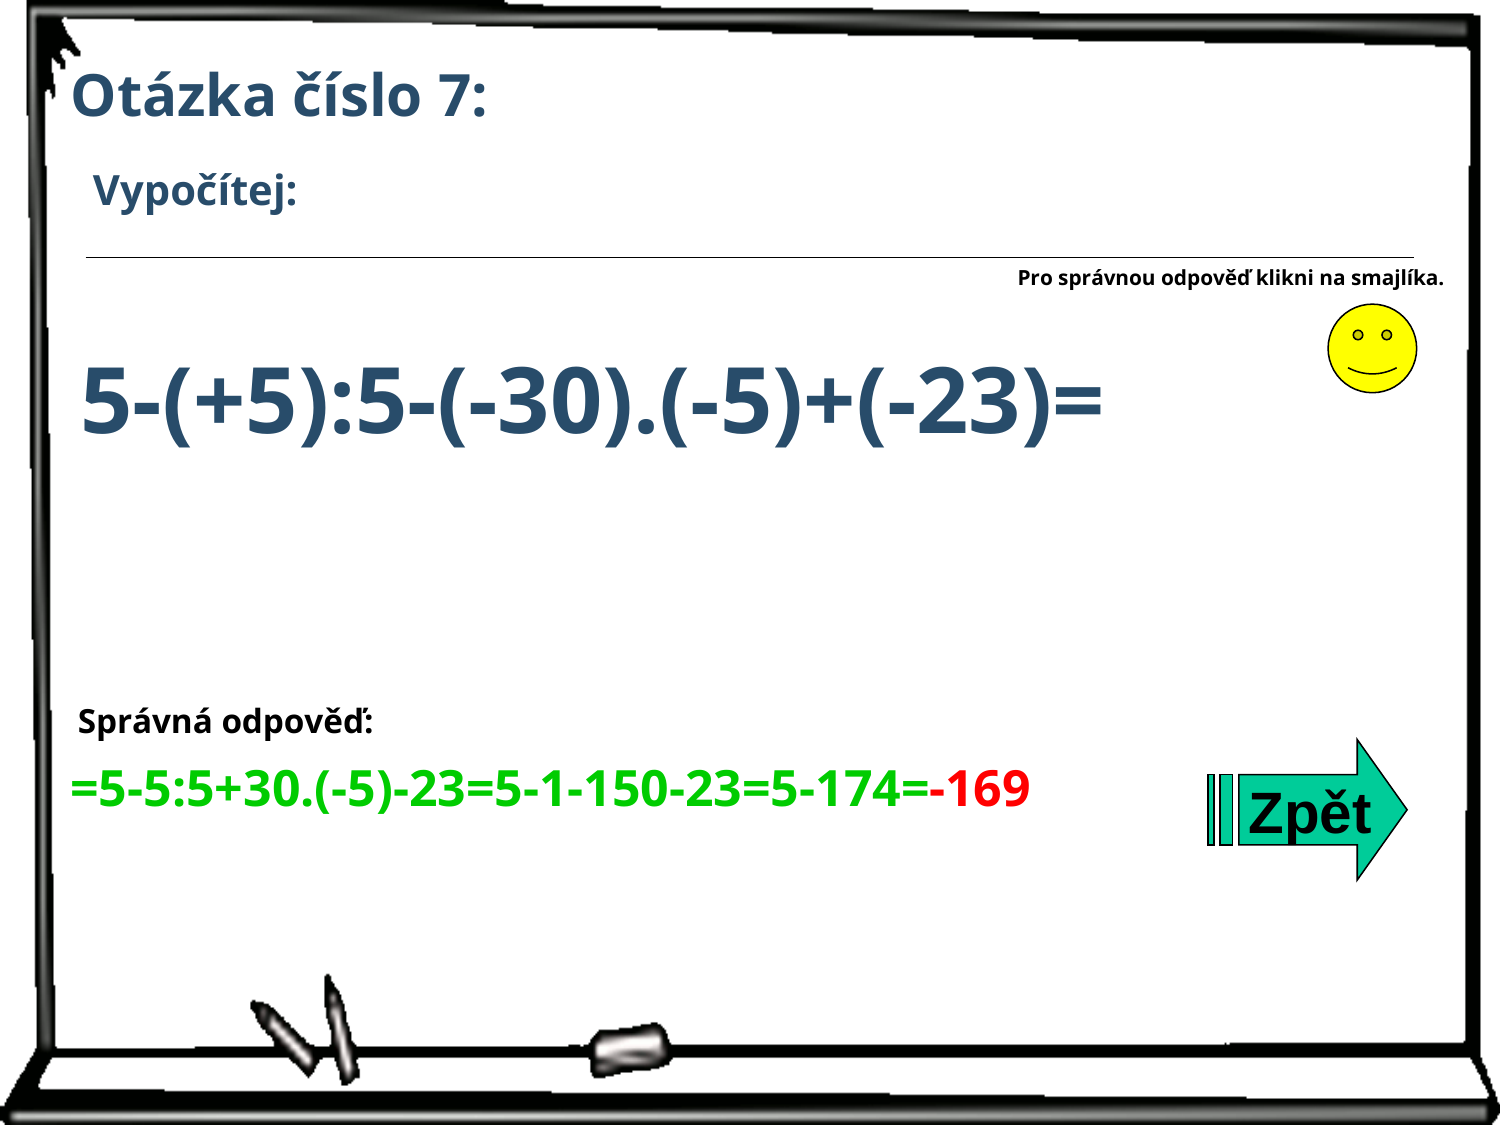

Otázka číslo 7:
Vypočítej:
Pro správnou odpověď klikni na smajlíka.
5-(+5):5-(-30).(-5)+(-23)=
Správná odpověď:
=5-5:5+30.(-5)-23=5-1-150-23=5-174=-169
Zpět